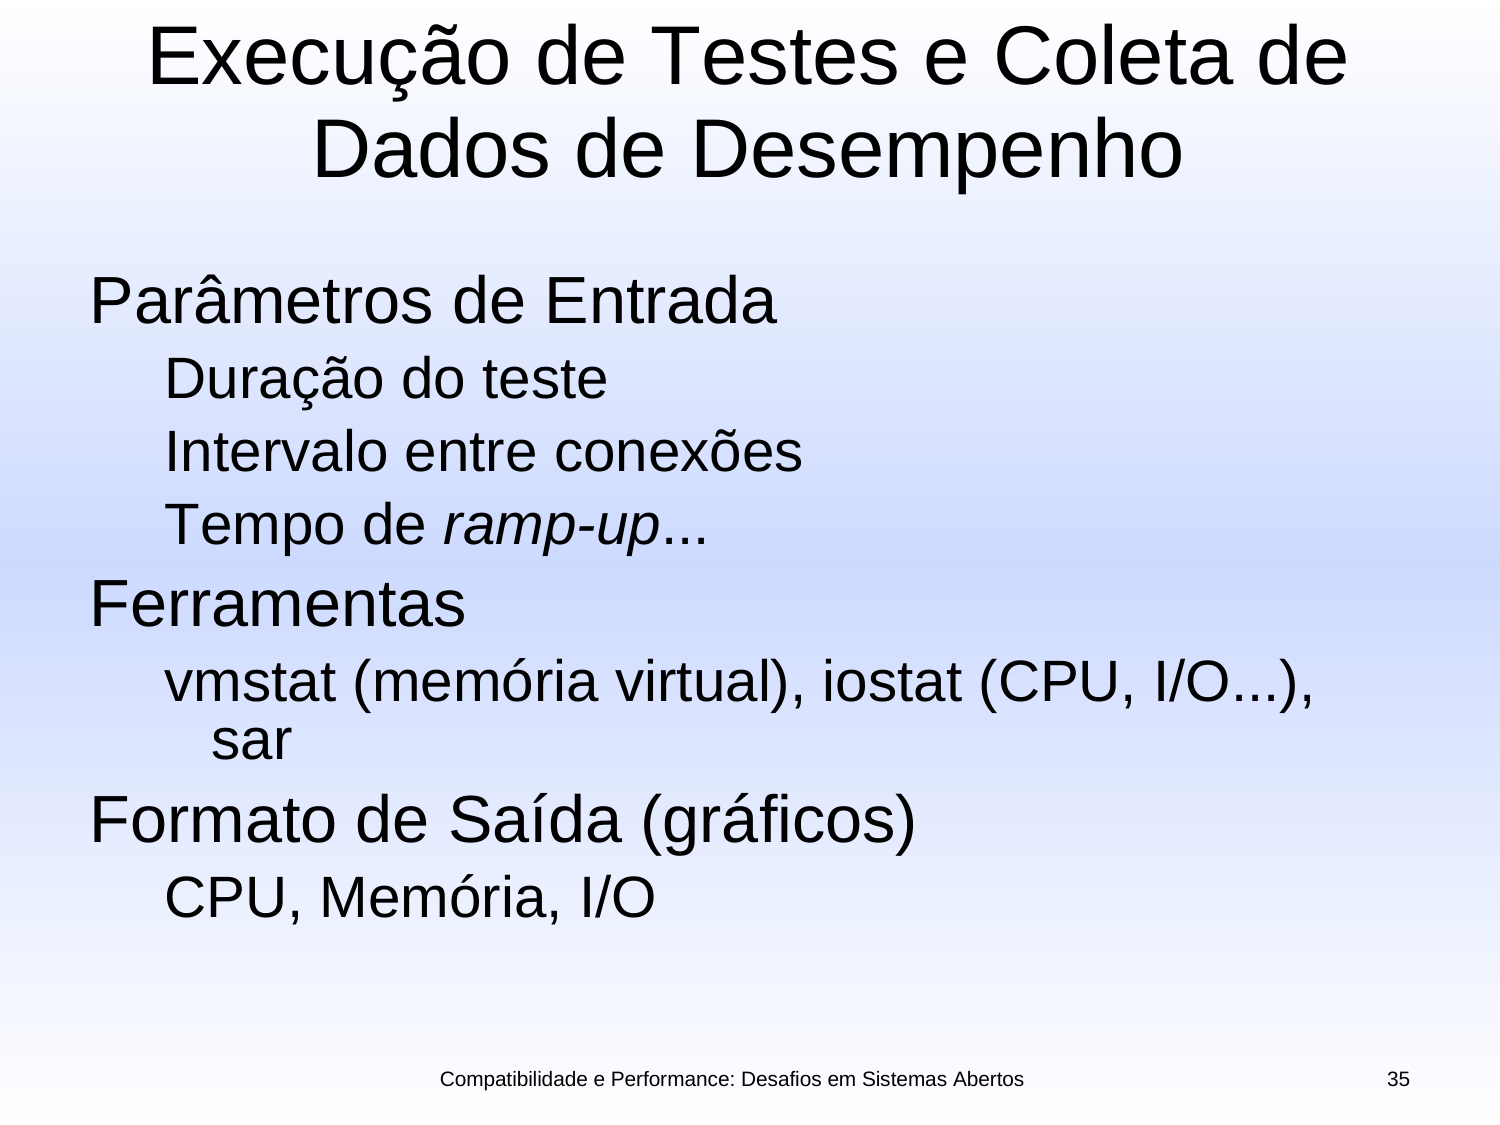

# Execução de Testes e Coleta de Dados de Desempenho
Parâmetros de Entrada
Duração do teste
Intervalo entre conexões
Tempo de ramp-up...
Ferramentas
vmstat (memória virtual), iostat (CPU, I/O...), sar
Formato de Saída (gráficos)
CPU, Memória, I/O
Compatibilidade e Performance: Desafios em Sistemas Abertos
35